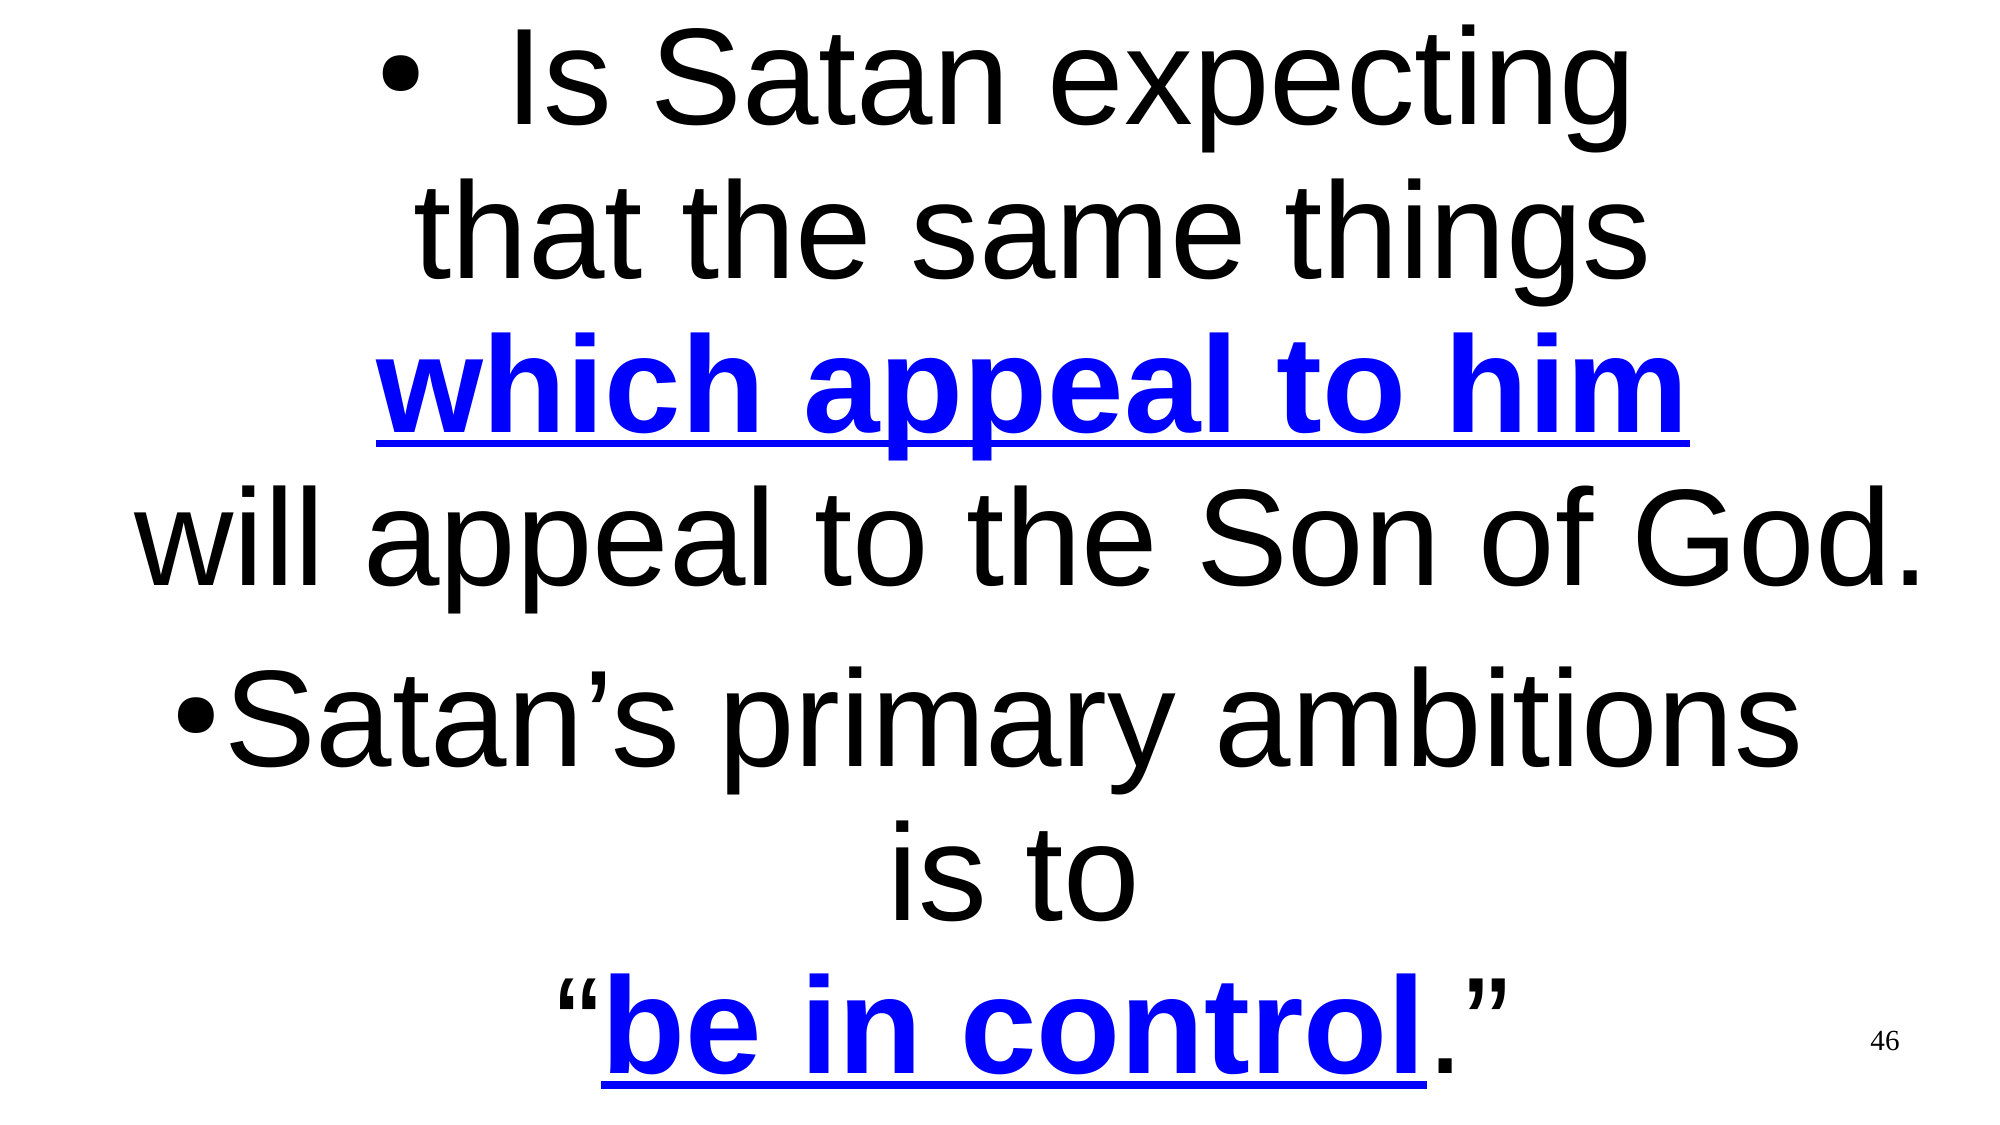

# Is Satan expecting that the same things which appeal to him will appeal to the Son of God.
Satan’s primary ambitions
is to
“be in control.”
46